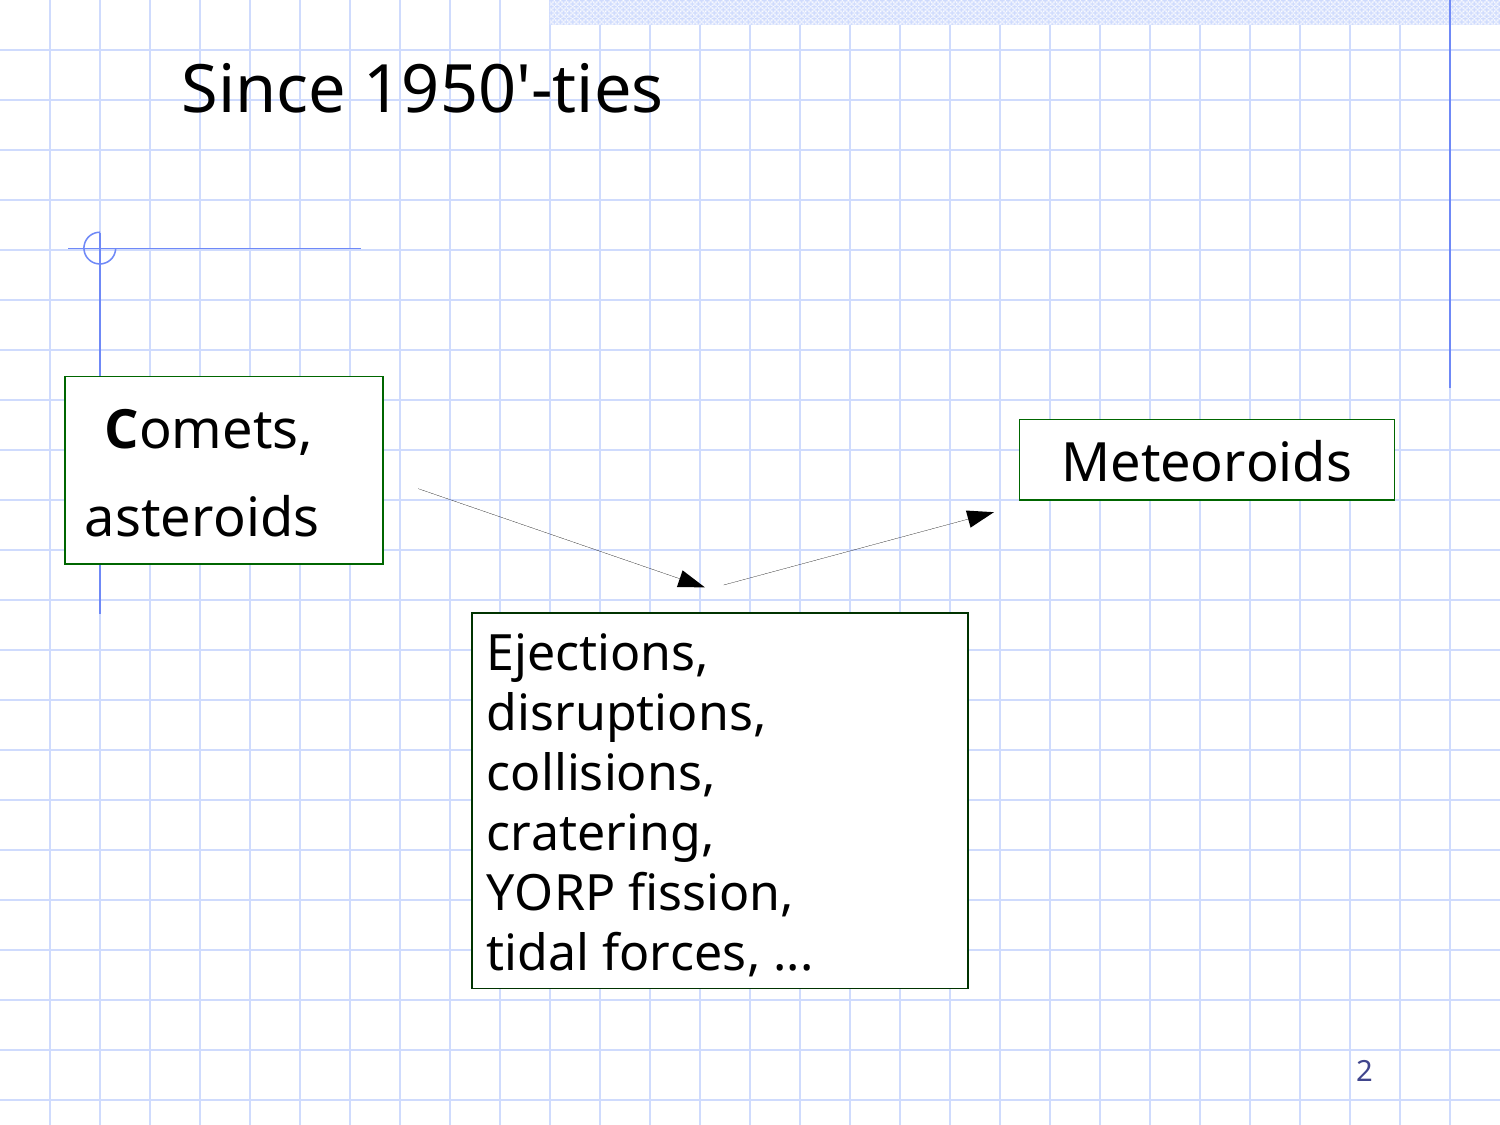

Since 1950'-ties
Comets,
asteroids
Meteoroids
Ejections, disruptions, collisions, cratering,
YORP fission,
tidal forces, ...
2